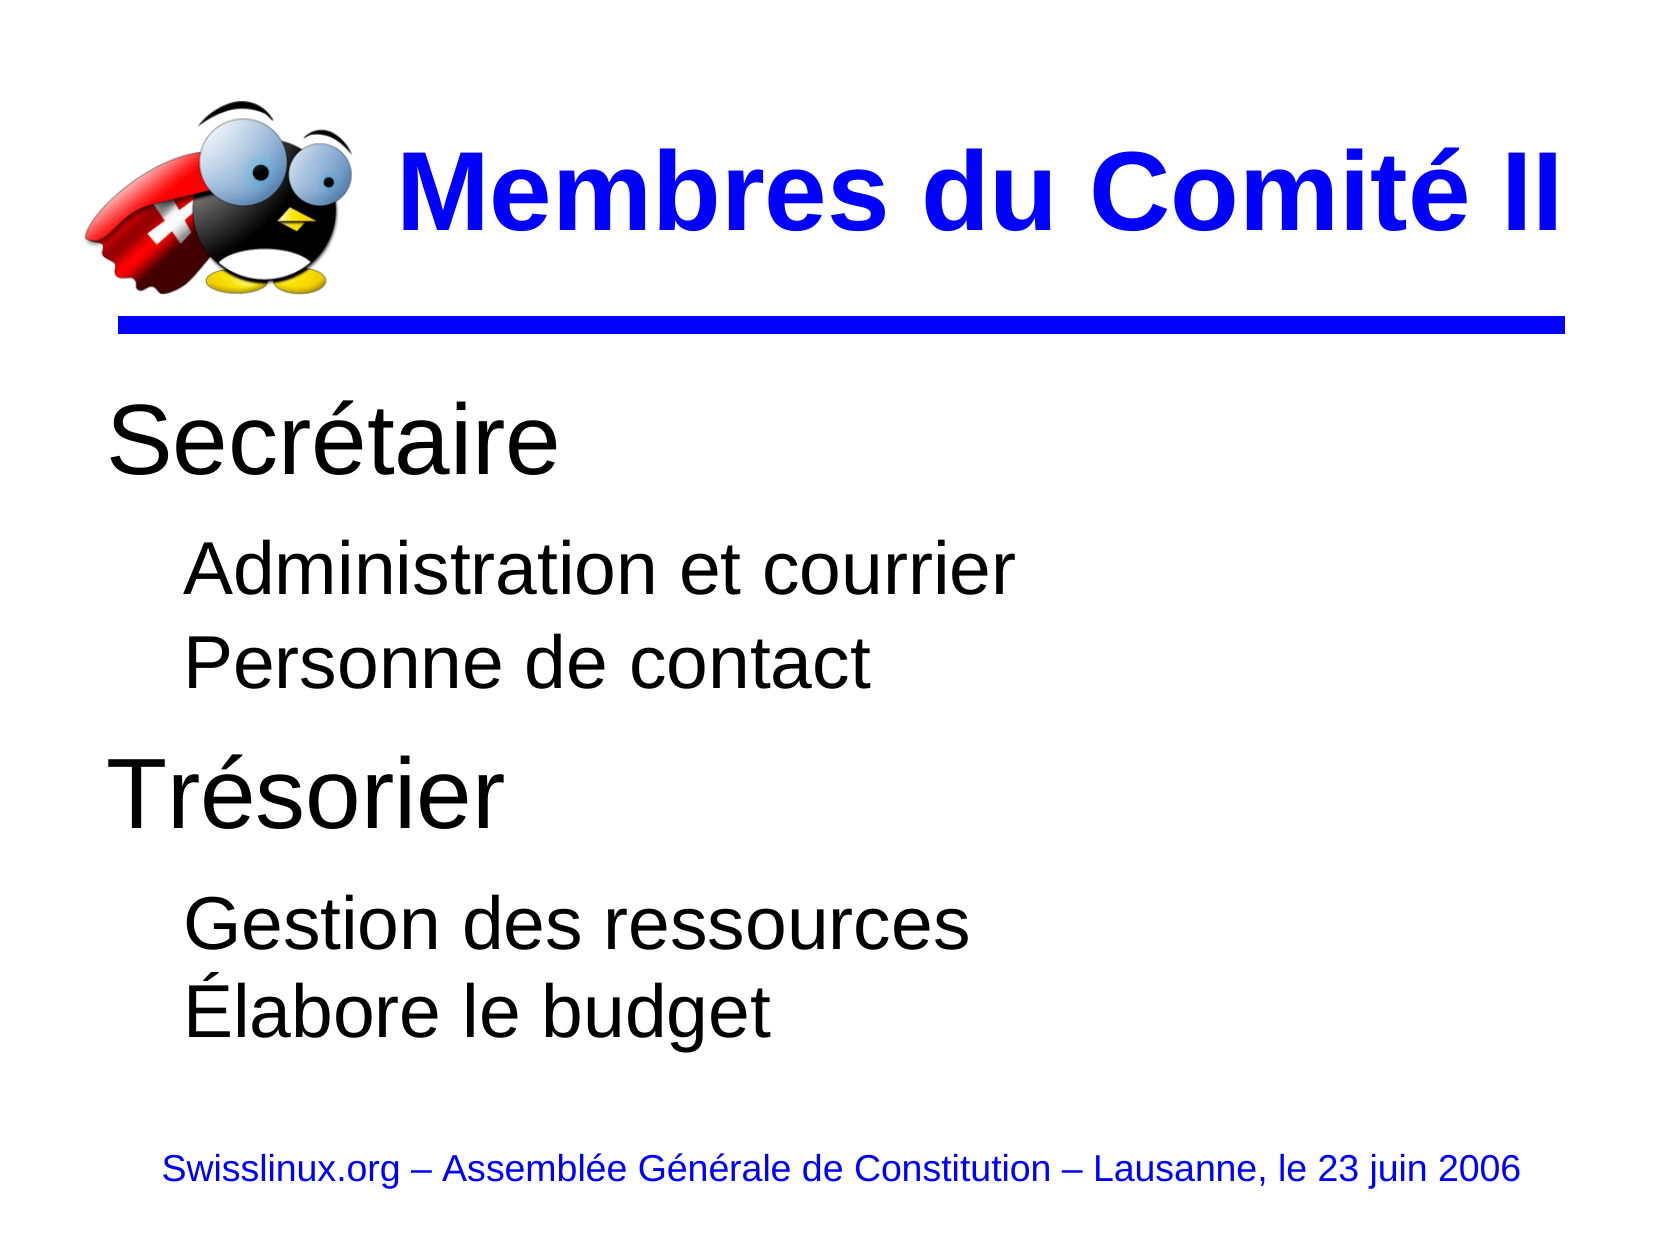

# Membres du Comité II
Secrétaire
Administration et courrier
Personne de contact
Trésorier
Gestion des ressources
Élabore le budget
Swisslinux.org – Assemblée Générale de Constitution – Lausanne, le 23 juin 2006